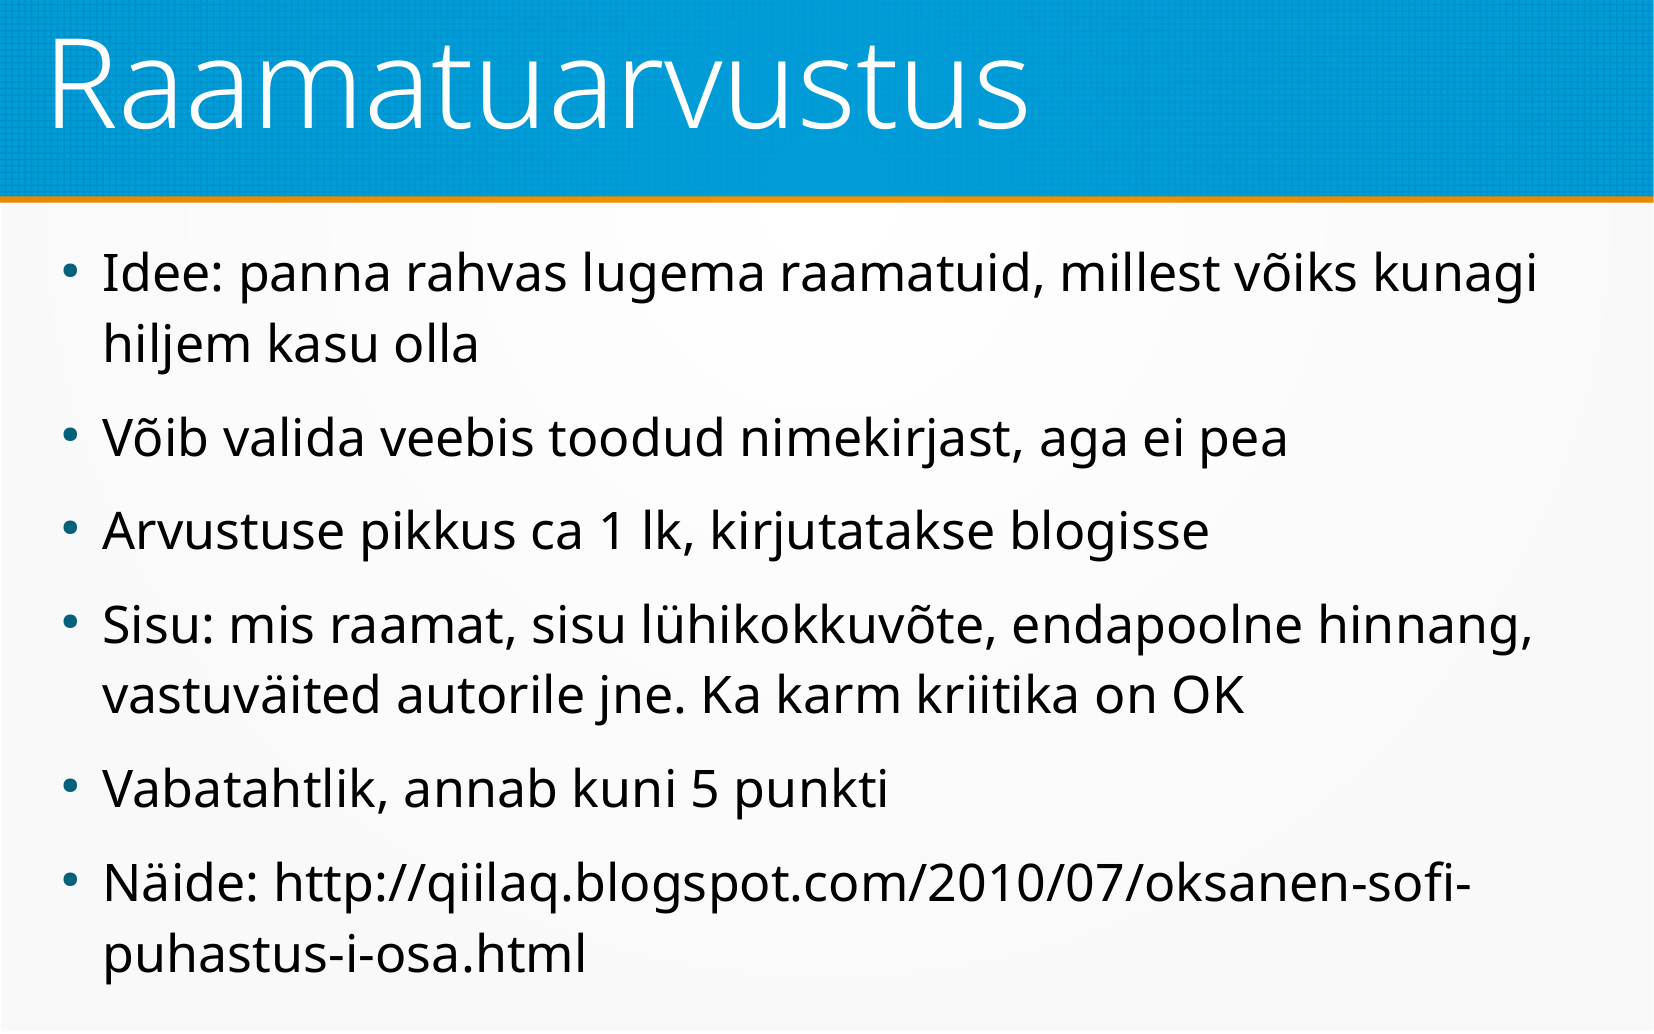

# Raamatuarvustus
Idee: panna rahvas lugema raamatuid, millest võiks kunagi hiljem kasu olla
Võib valida veebis toodud nimekirjast, aga ei pea
Arvustuse pikkus ca 1 lk, kirjutatakse blogisse
Sisu: mis raamat, sisu lühikokkuvõte, endapoolne hinnang, vastuväited autorile jne. Ka karm kriitika on OK
Vabatahtlik, annab kuni 5 punkti
Näide: http://qiilaq.blogspot.com/2010/07/oksanen-sofi-puhastus-i-osa.html